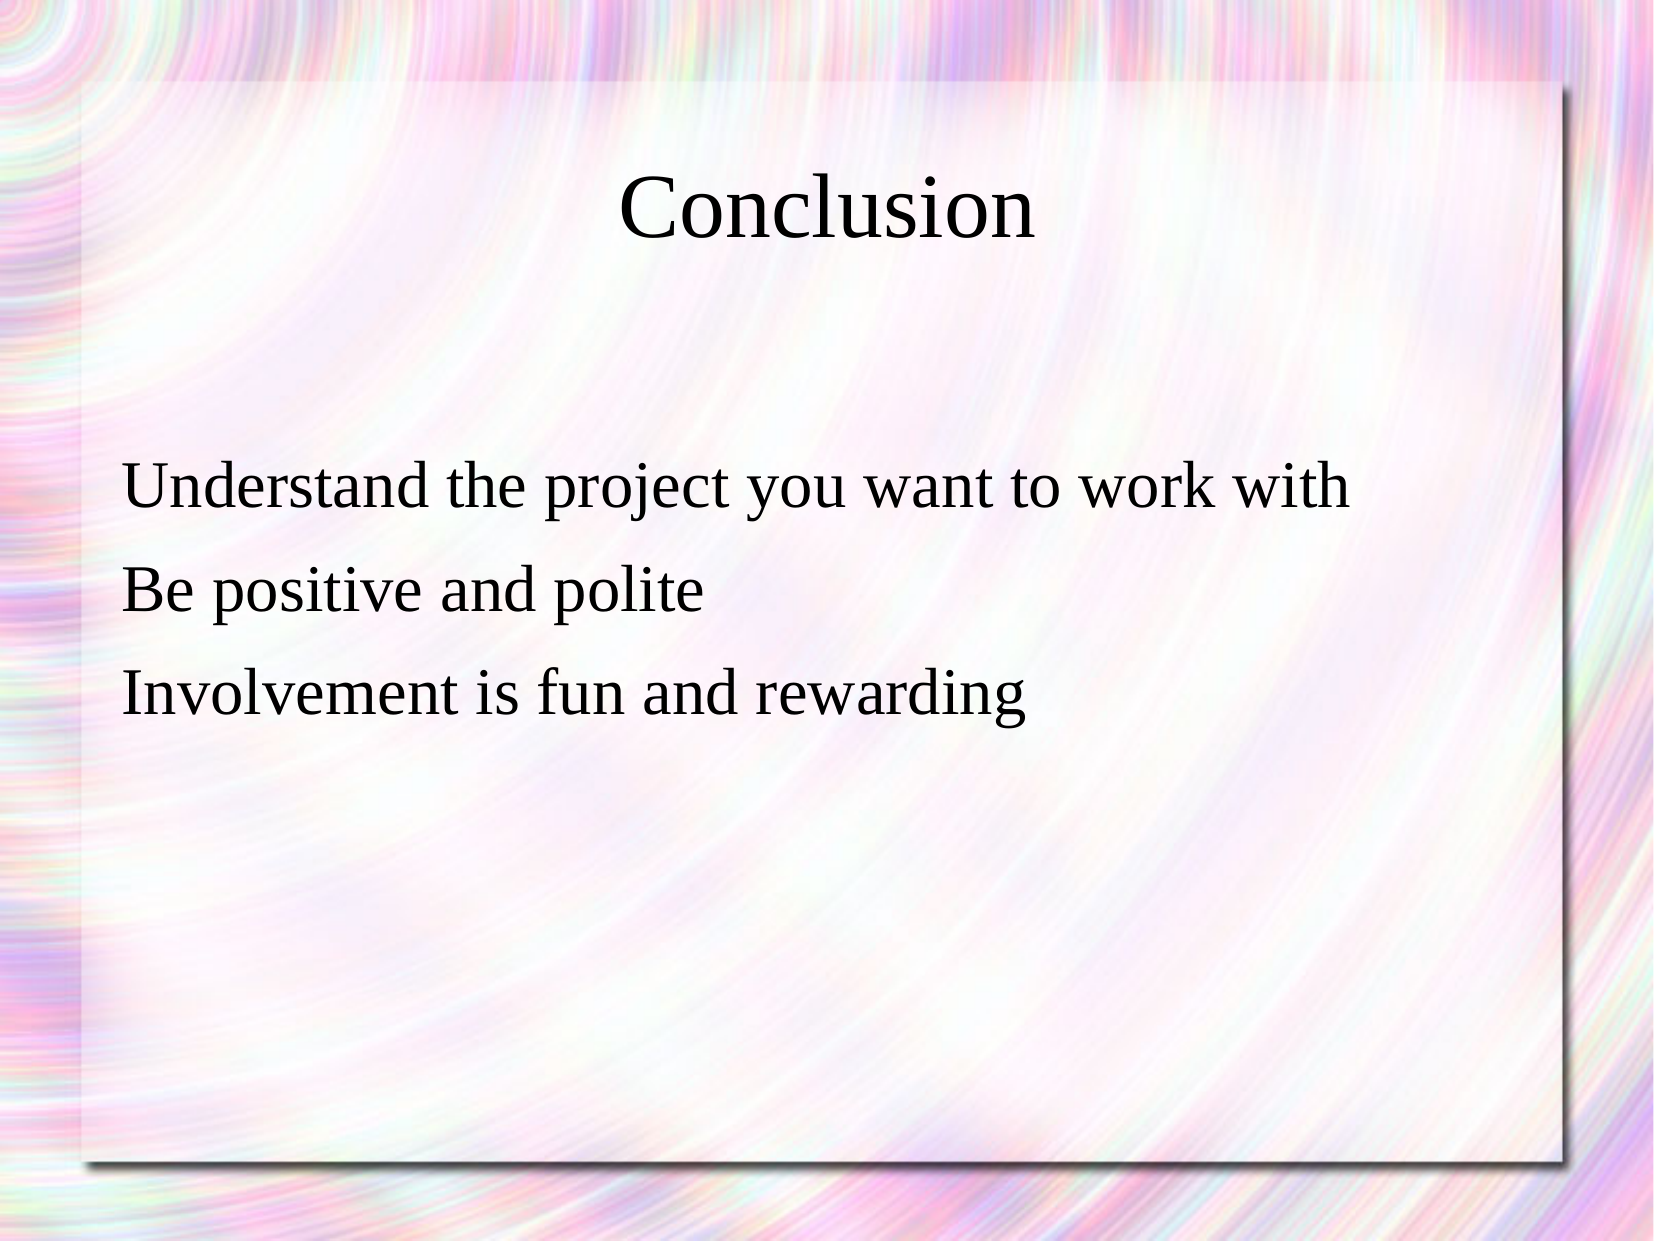

# Conclusion
Understand the project you want to work with
Be positive and polite
Involvement is fun and rewarding